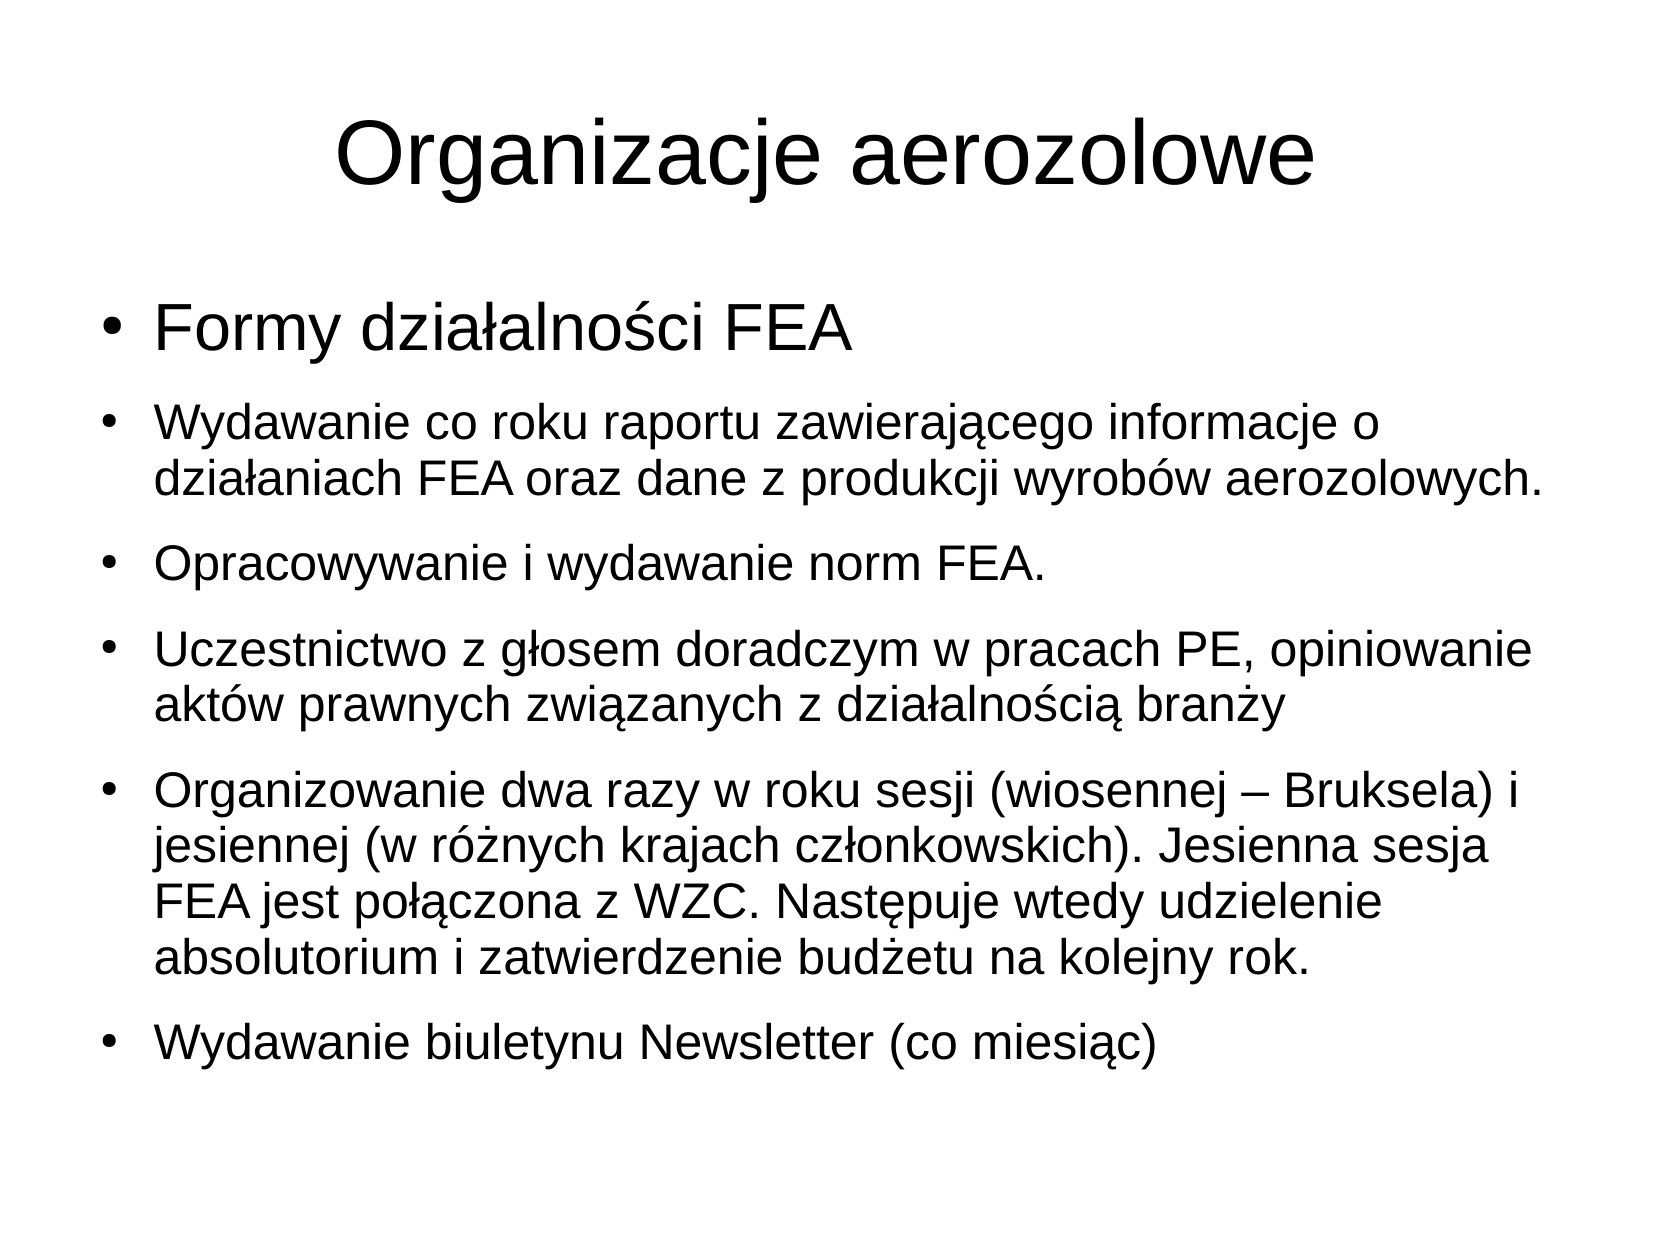

# Organizacje aerozolowe
Formy działalności FEA
Wydawanie co roku raportu zawierającego informacje o działaniach FEA oraz dane z produkcji wyrobów aerozolowych.
Opracowywanie i wydawanie norm FEA.
Uczestnictwo z głosem doradczym w pracach PE, opiniowanie aktów prawnych związanych z działalnością branży
Organizowanie dwa razy w roku sesji (wiosennej – Bruksela) i jesiennej (w różnych krajach członkowskich). Jesienna sesja FEA jest połączona z WZC. Następuje wtedy udzielenie absolutorium i zatwierdzenie budżetu na kolejny rok.
Wydawanie biuletynu Newsletter (co miesiąc)